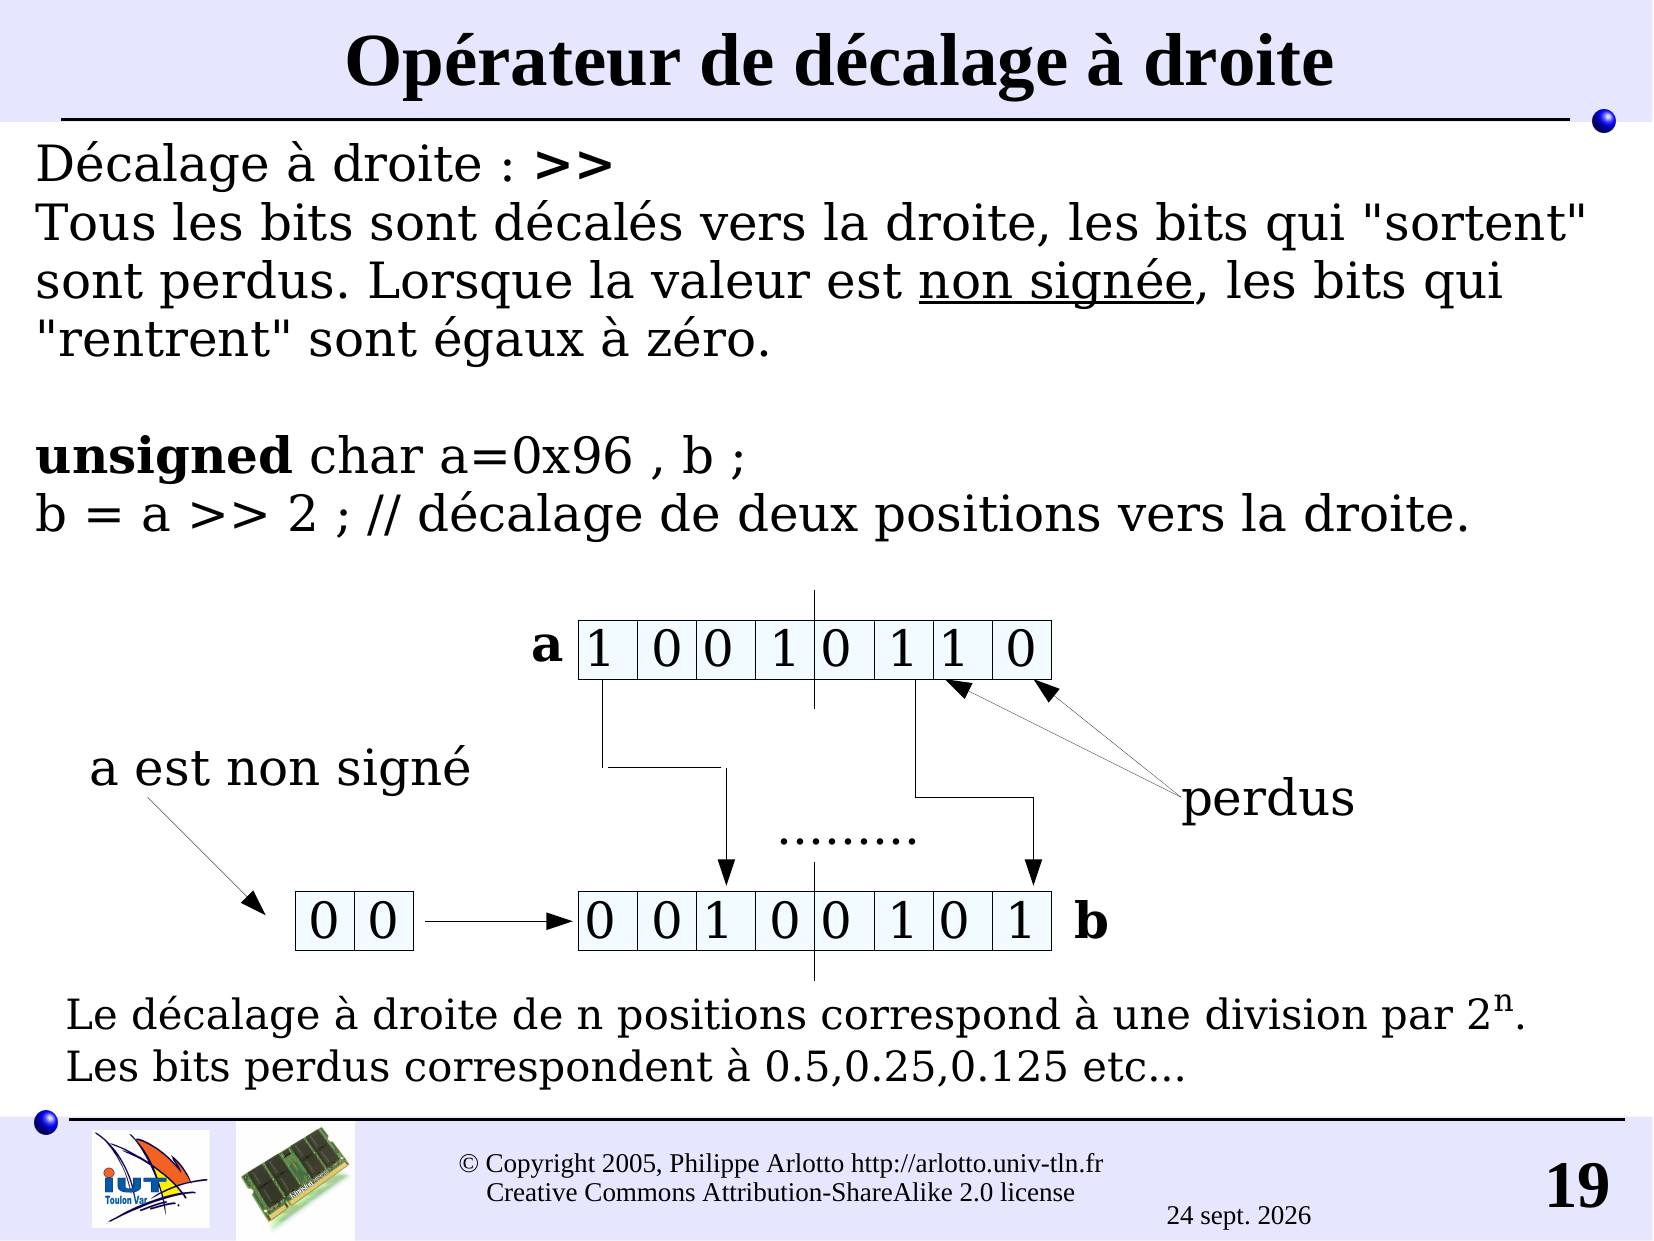

# Opérateur de décalage à droite
Décalage à droite : >>
Tous les bits sont décalés vers la droite, les bits qui "sortent"
sont perdus. Lorsque la valeur est non signée, les bits qui
"rentrent" sont égaux à zéro.
unsigned char a=0x96 , b ;
b = a >> 2 ; // décalage de deux positions vers la droite.
a
1
0
0
1
0
1
1
0
a est non signé
perdus
.........
0
0
0
0
1
0
0
1
0
1
b
Le décalage à droite de n positions correspond à une division par 2n.
Les bits perdus correspondent à 0.5,0.25,0.125 etc...